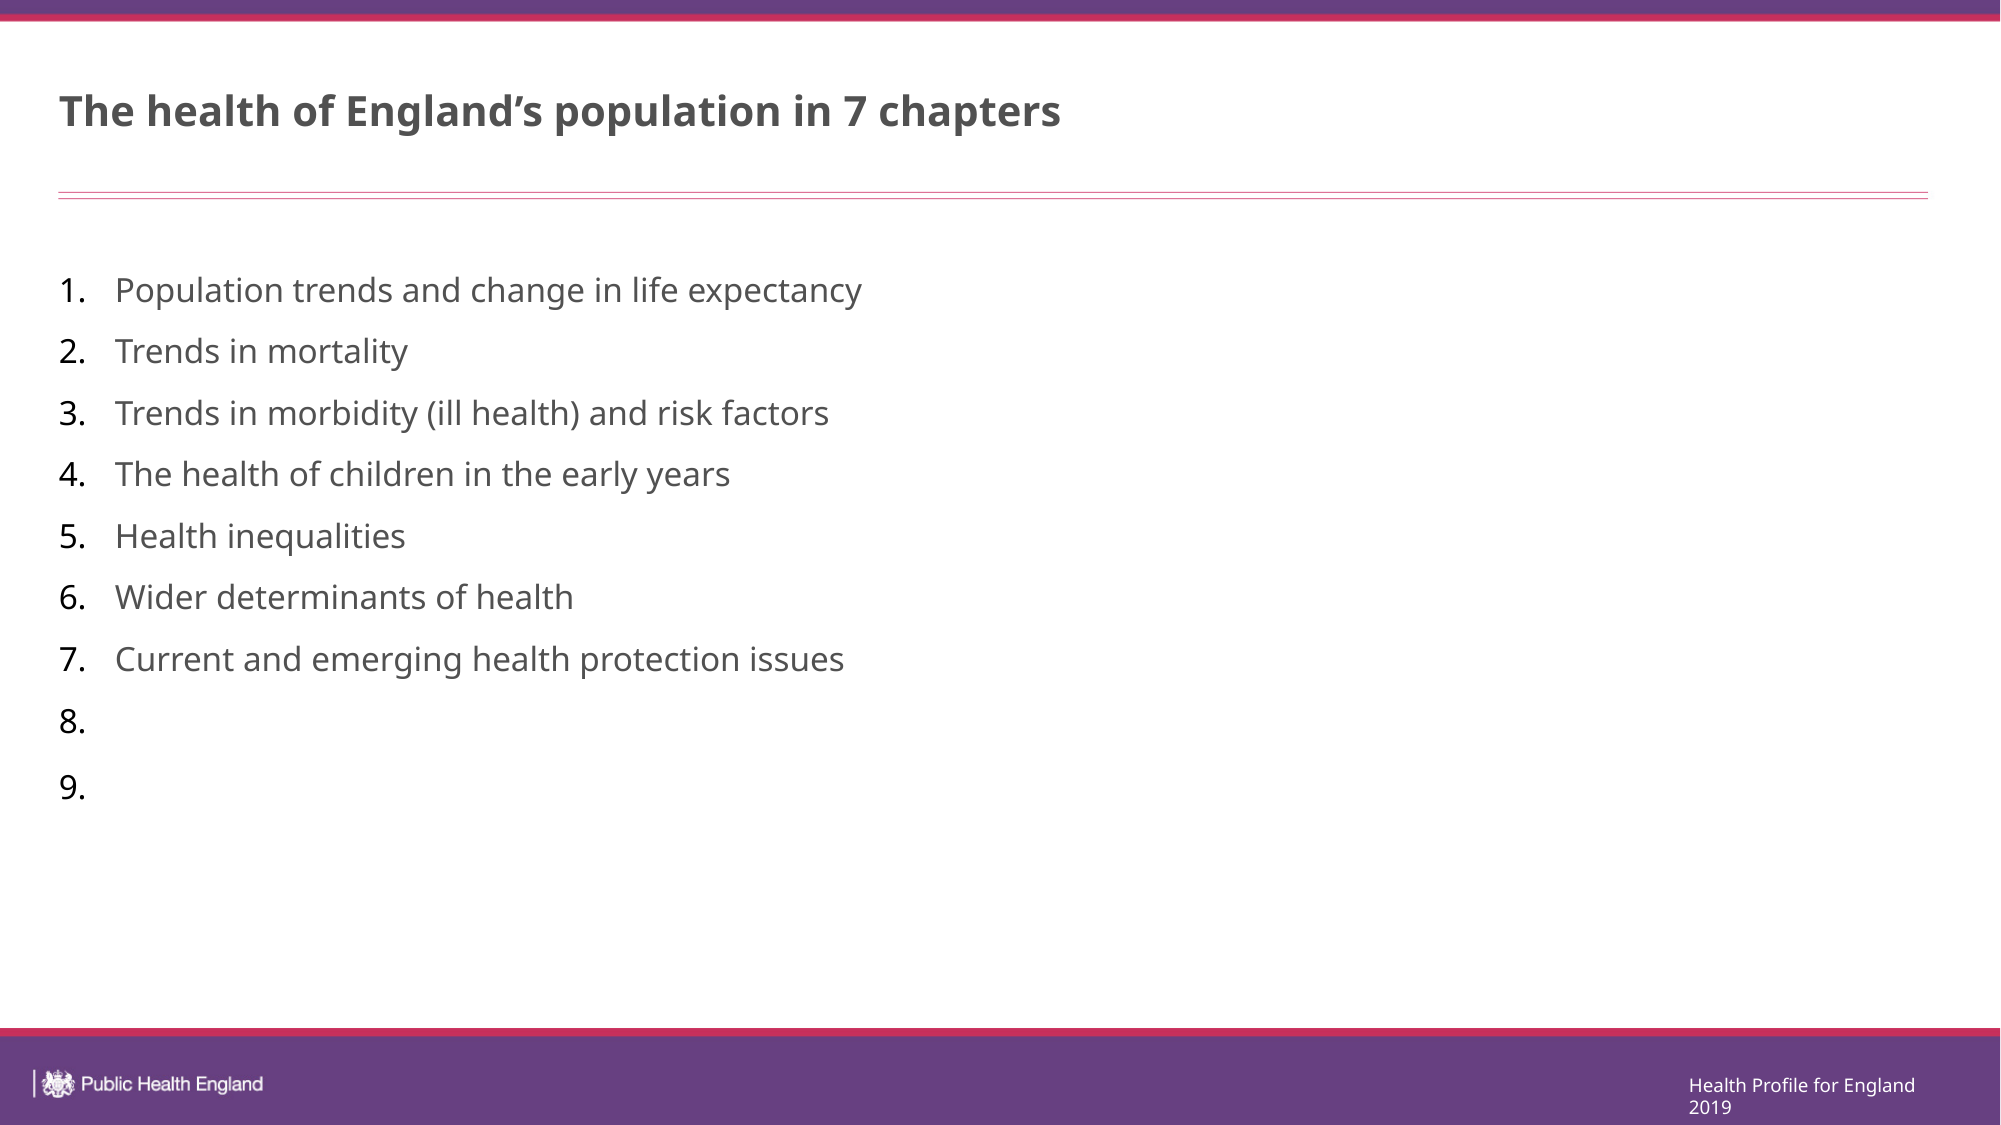

# The health of England’s population in 7 chapters
Population trends and change in life expectancy
Trends in mortality
Trends in morbidity (ill health) and risk factors
The health of children in the early years
Health inequalities
Wider determinants of health
Current and emerging health protection issues
Health Profile for England 2019